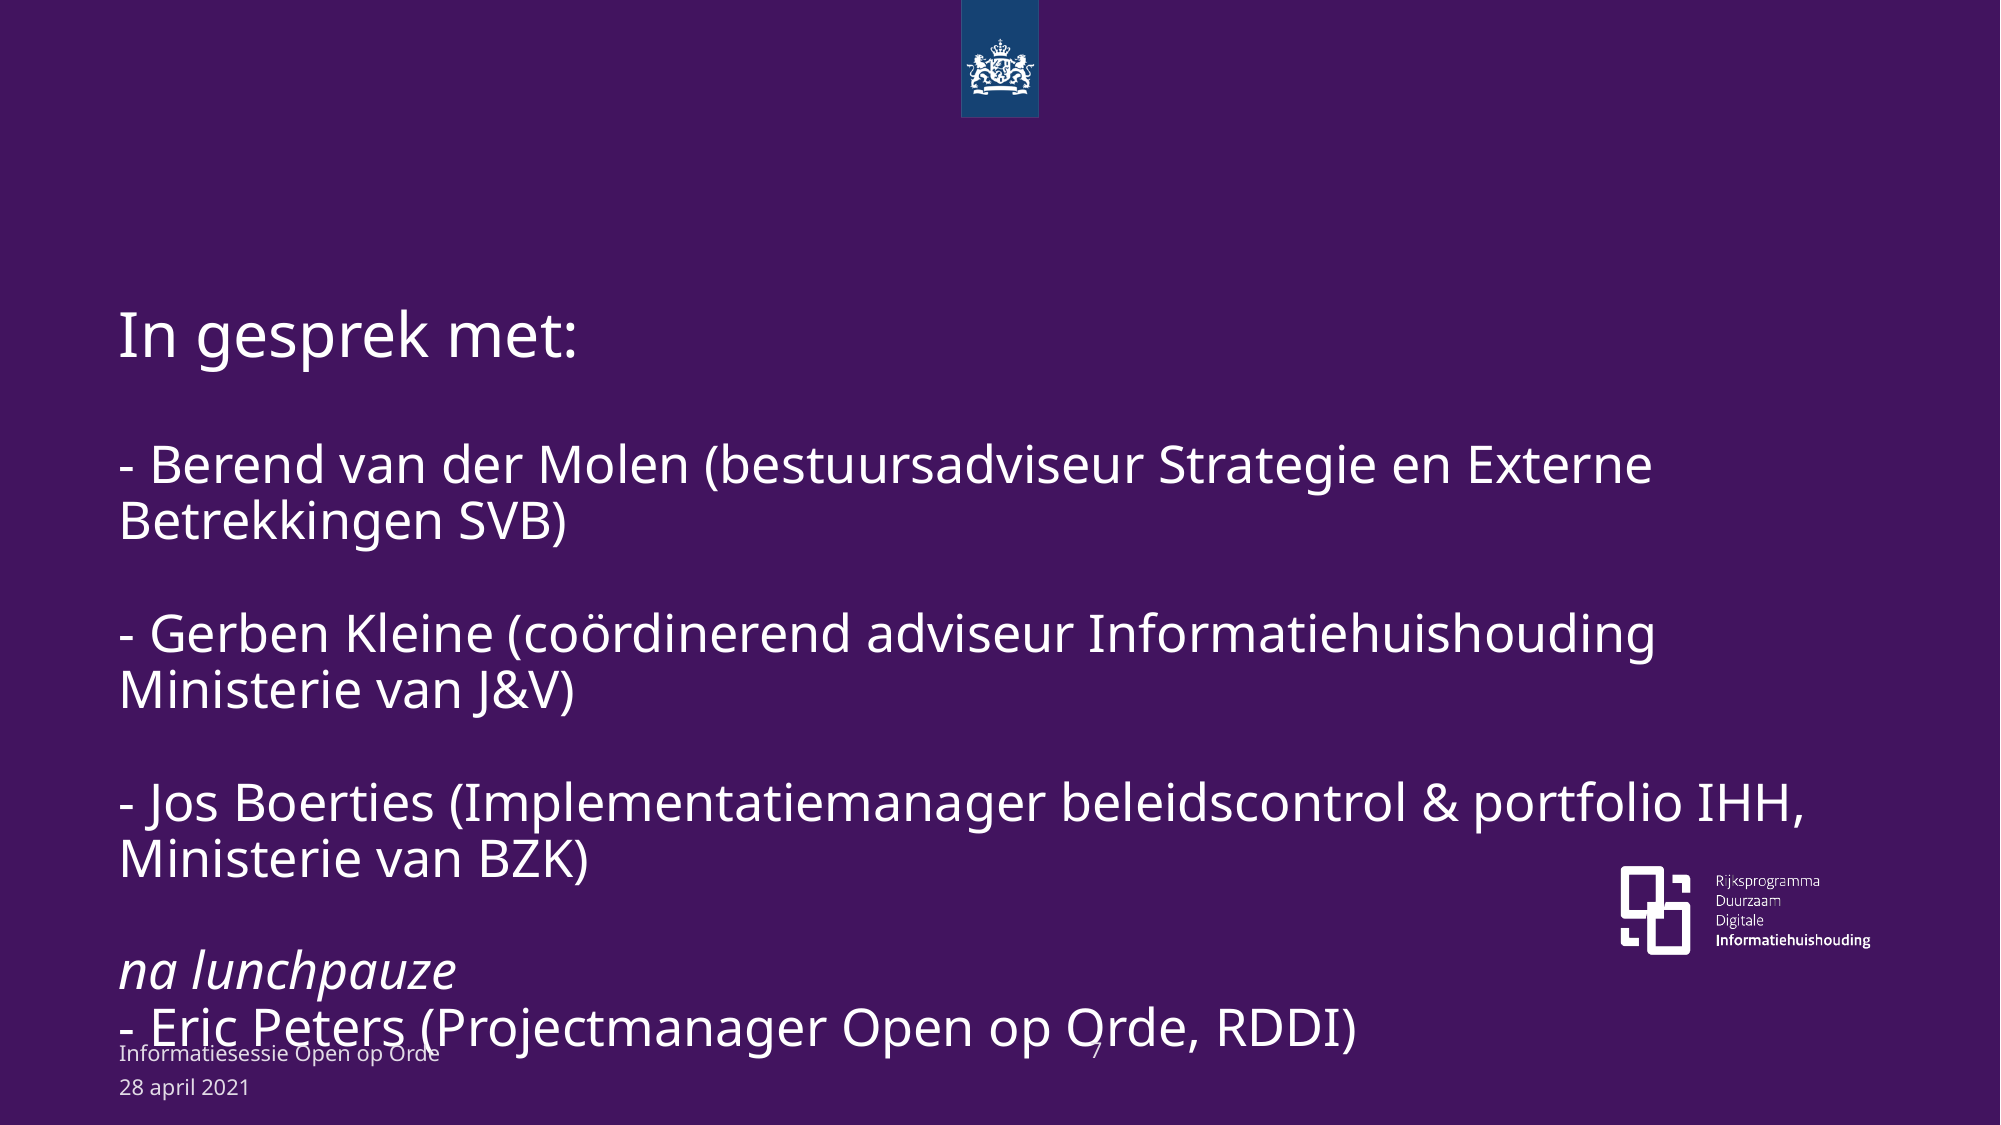

# In gesprek met: - Berend van der Molen (bestuursadviseur Strategie en Externe Betrekkingen SVB) - Gerben Kleine (coördinerend adviseur Informatiehuishouding Ministerie van J&V) - Jos Boerties (Implementatiemanager beleidscontrol & portfolio IHH, Ministerie van BZK) na lunchpauze - Eric Peters (Projectmanager Open op Orde, RDDI)
Informatiesessie Open op Orde
28 april 2021